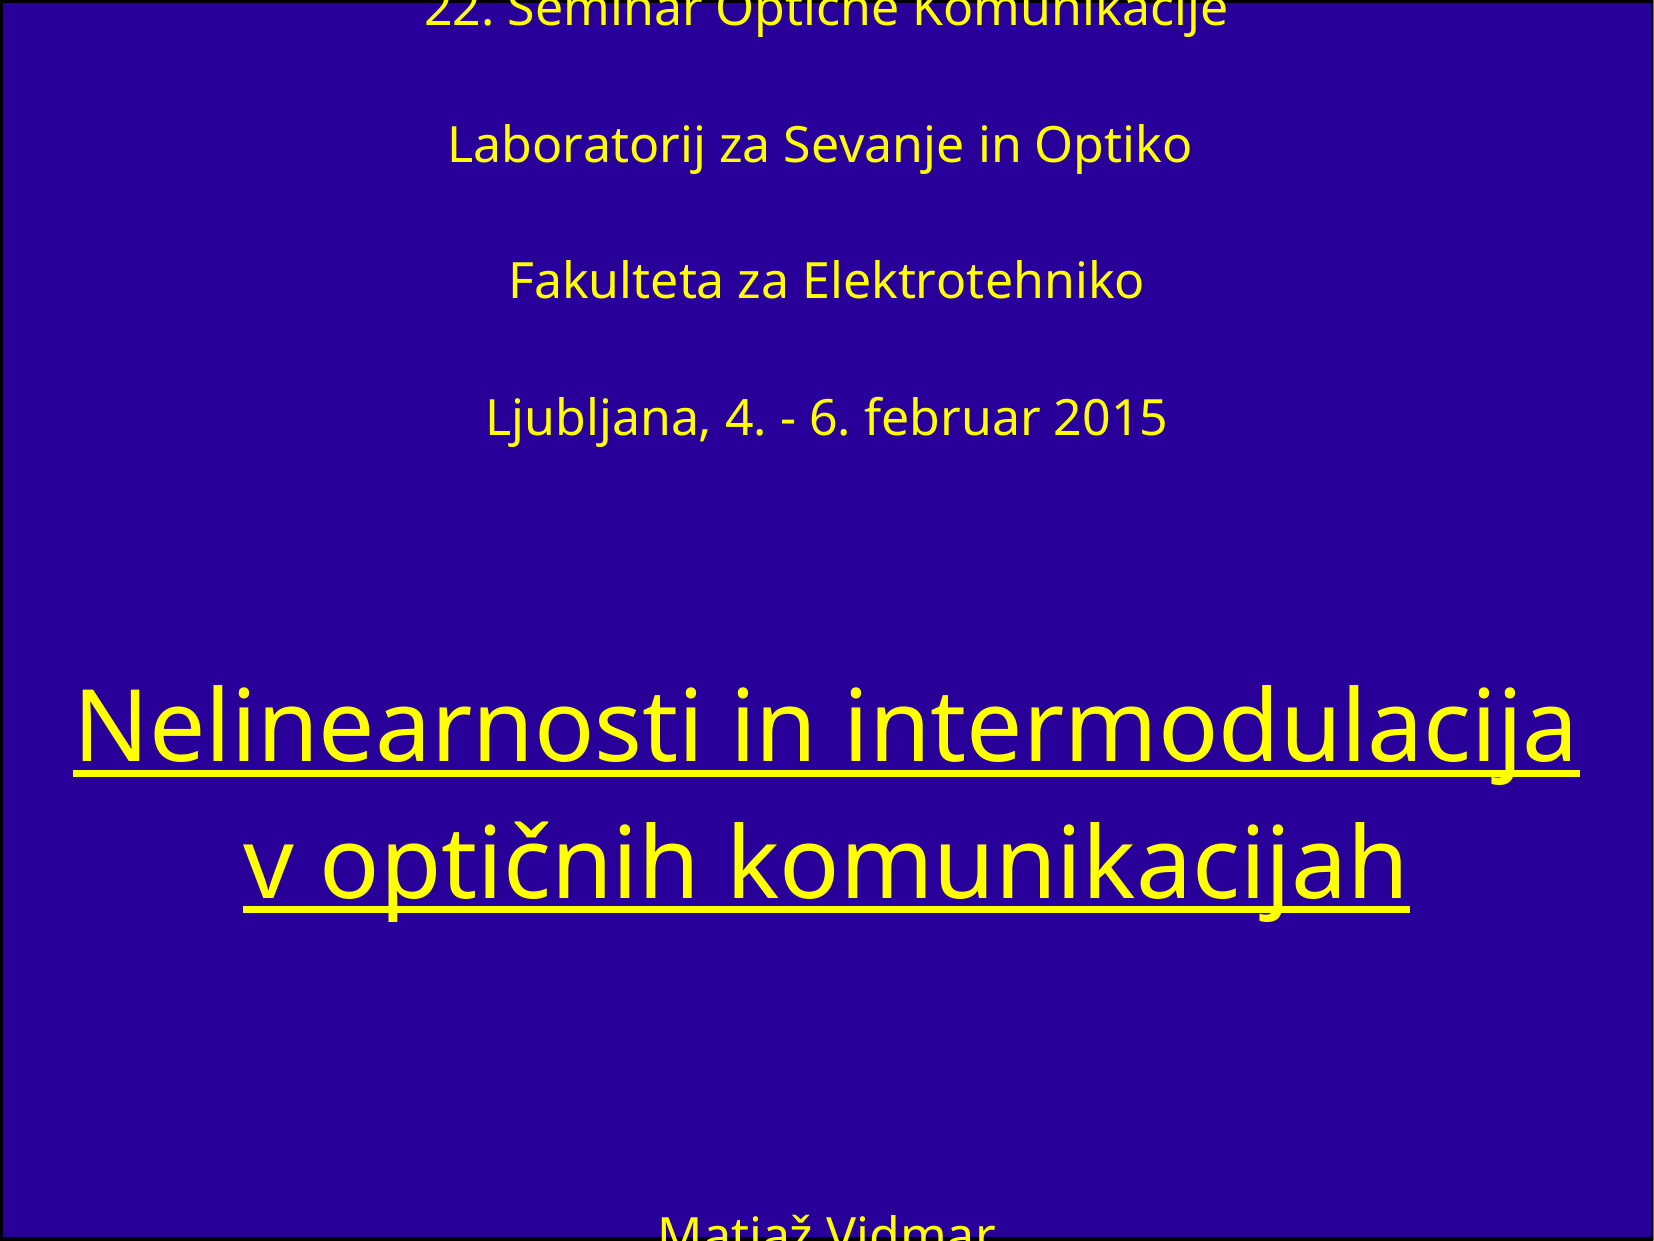

22. Seminar Optične Komunikacije
Laboratorij za Sevanje in Optiko
Fakulteta za Elektrotehniko
Ljubljana, 4. - 6. februar 2015
Nelinearnosti in intermodulacija
v optičnih komunikacijah
Matjaž Vidmar